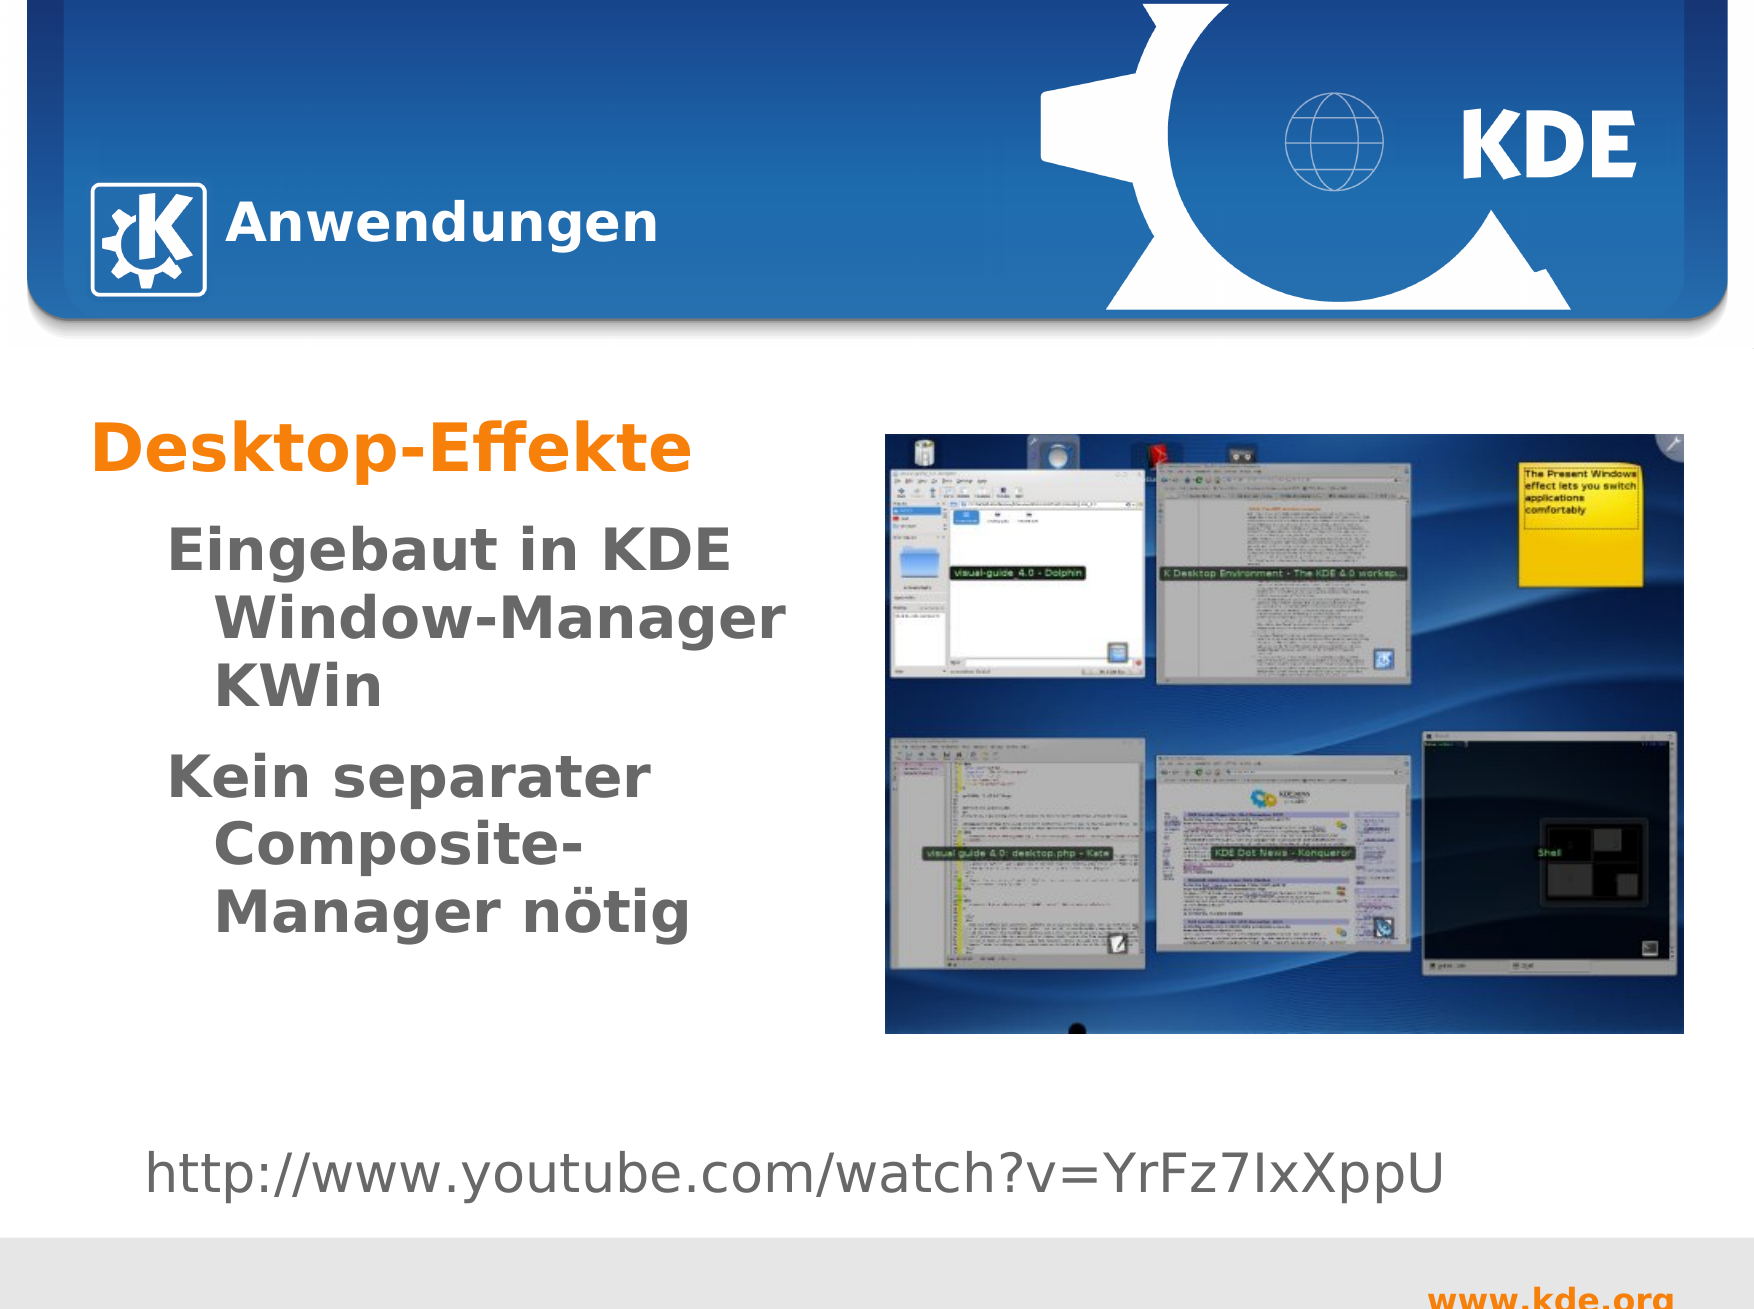

# Anwendungen
Desktop-Effekte
Eingebaut in KDE Window-Manager KWin
Kein separater Composite-Manager nötig
http://www.youtube.com/watch?v=YrFz7IxXppU